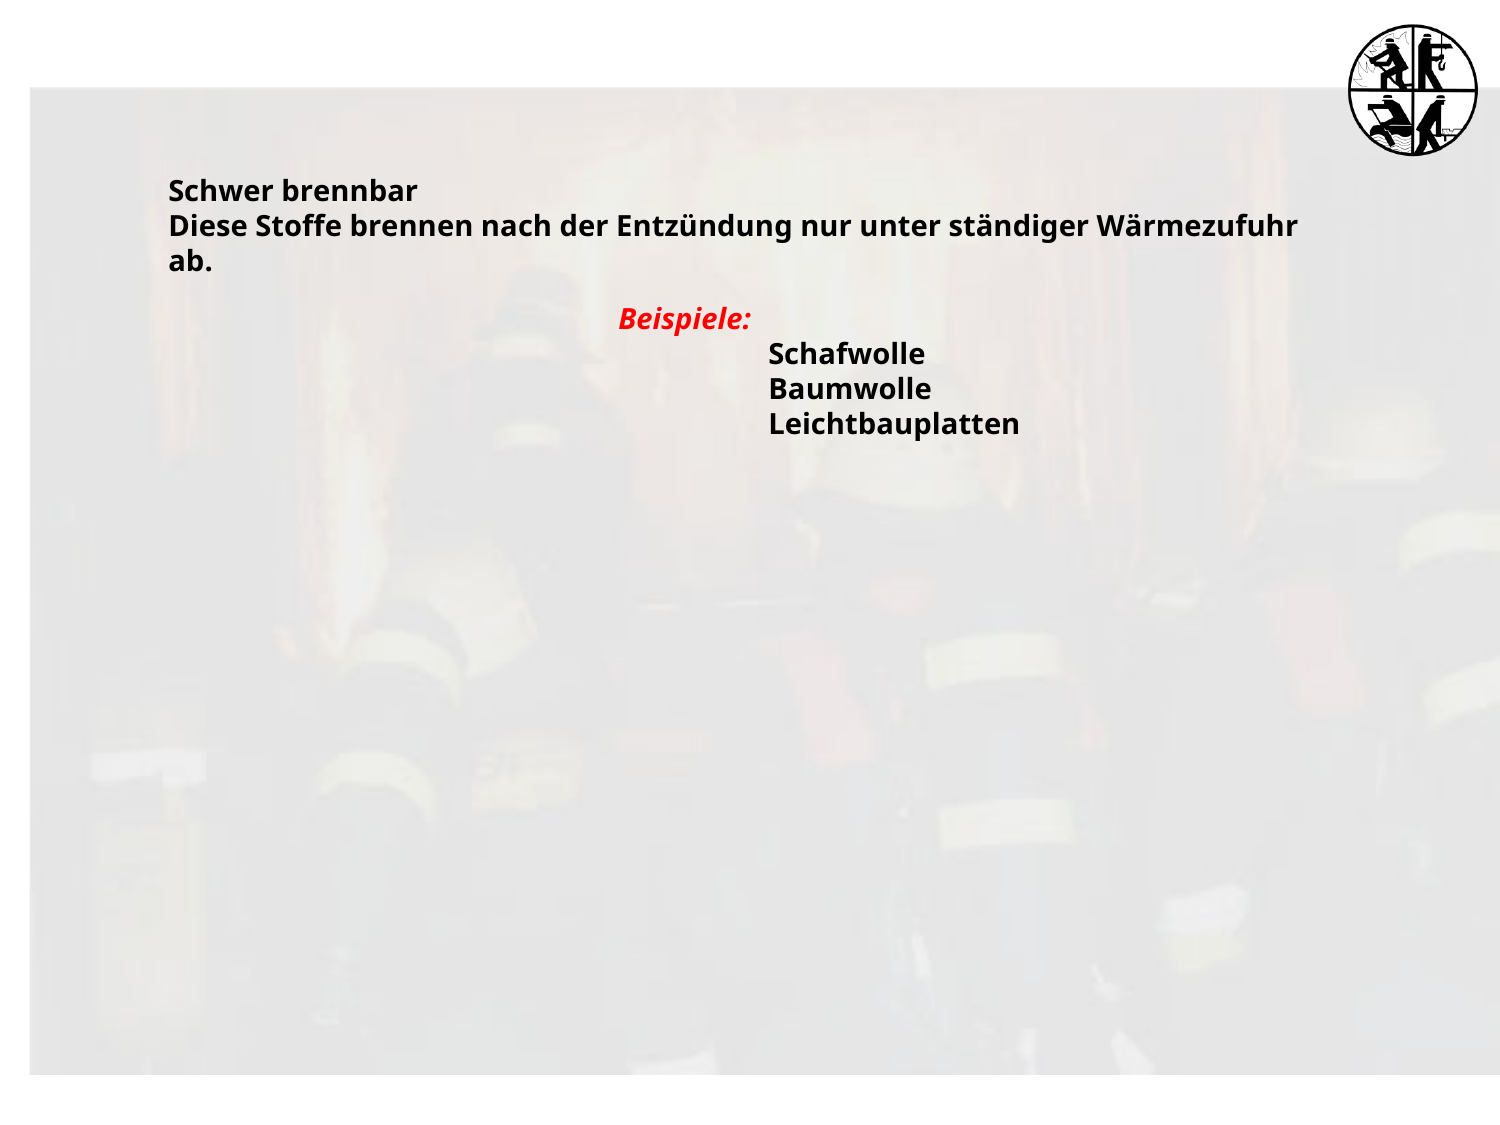

Schwer brennbar
Diese Stoffe brennen nach der Entzündung nur unter ständiger Wärmezufuhr
ab.
			Beispiele:
				Schafwolle
				Baumwolle
				Leichtbauplatten